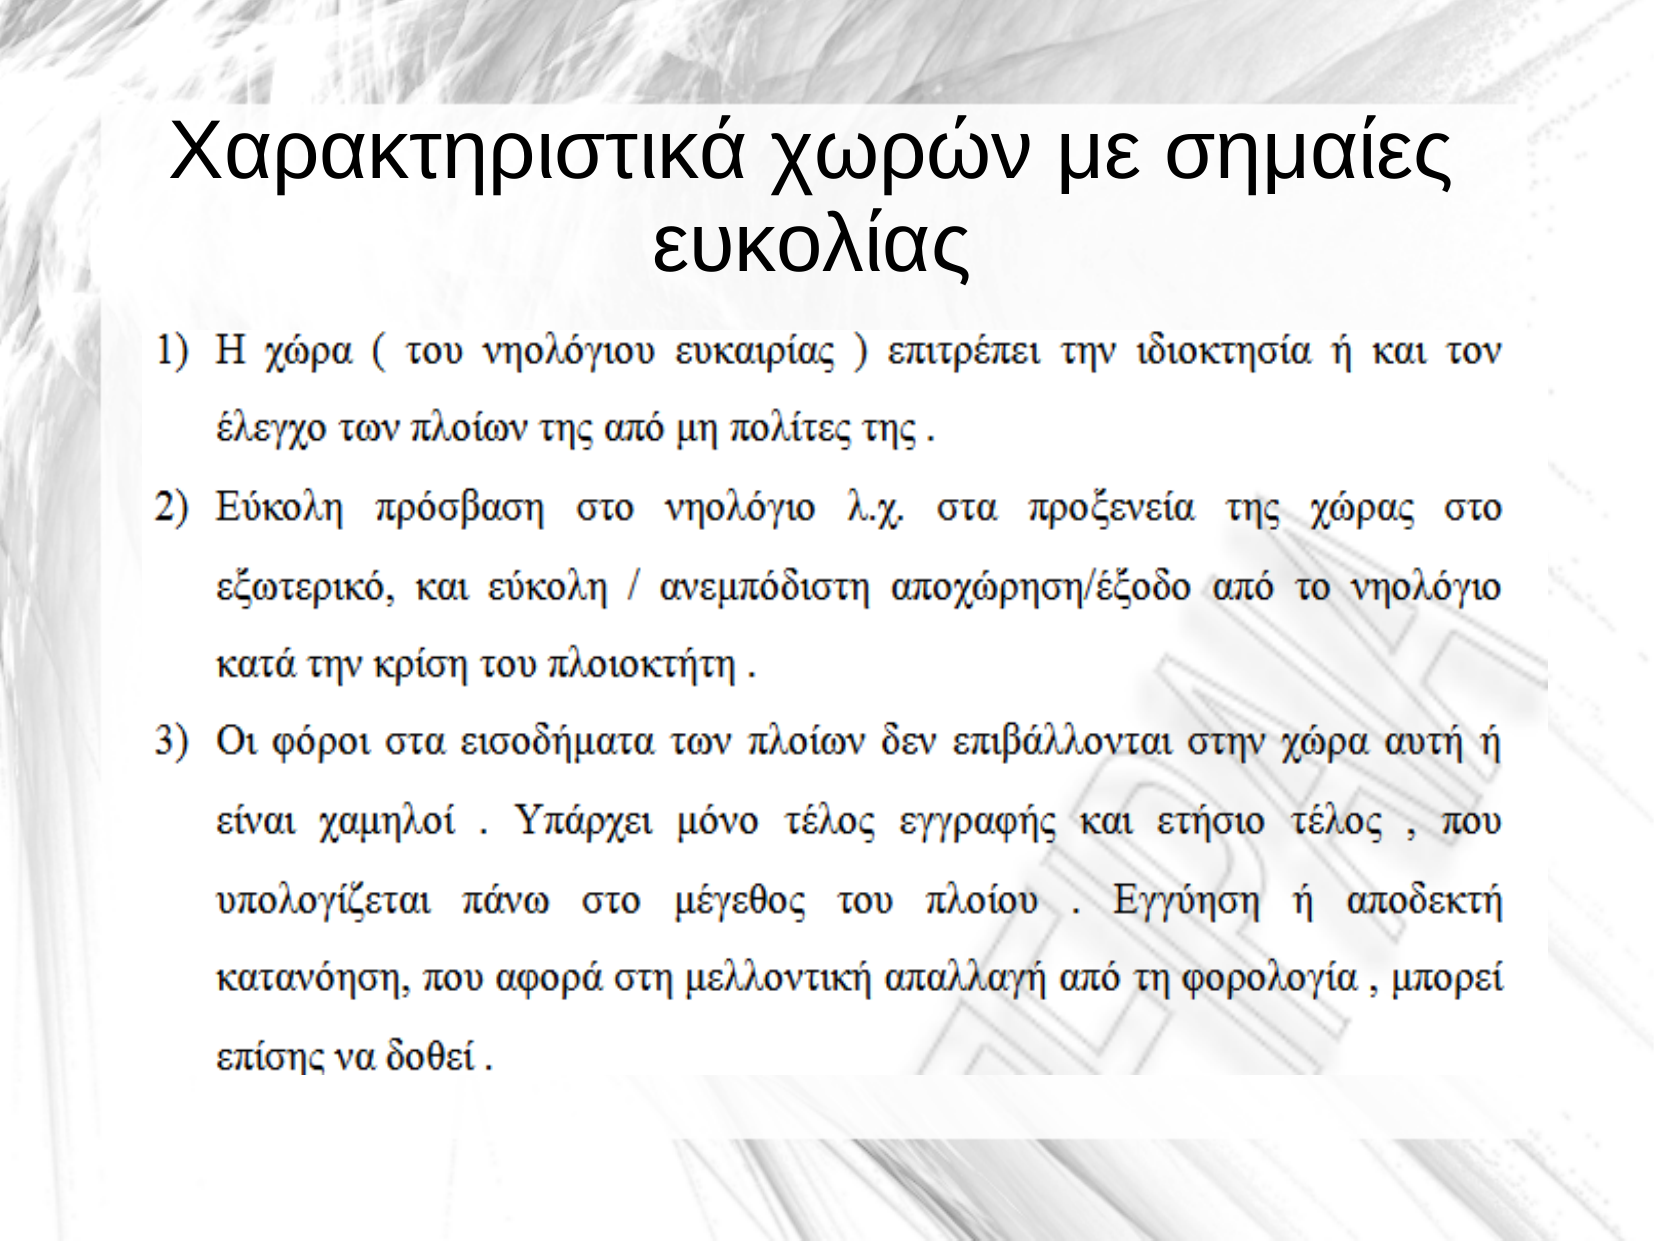

# Χαρακτηριστικά χωρών με σημαίες ευκολίας
8